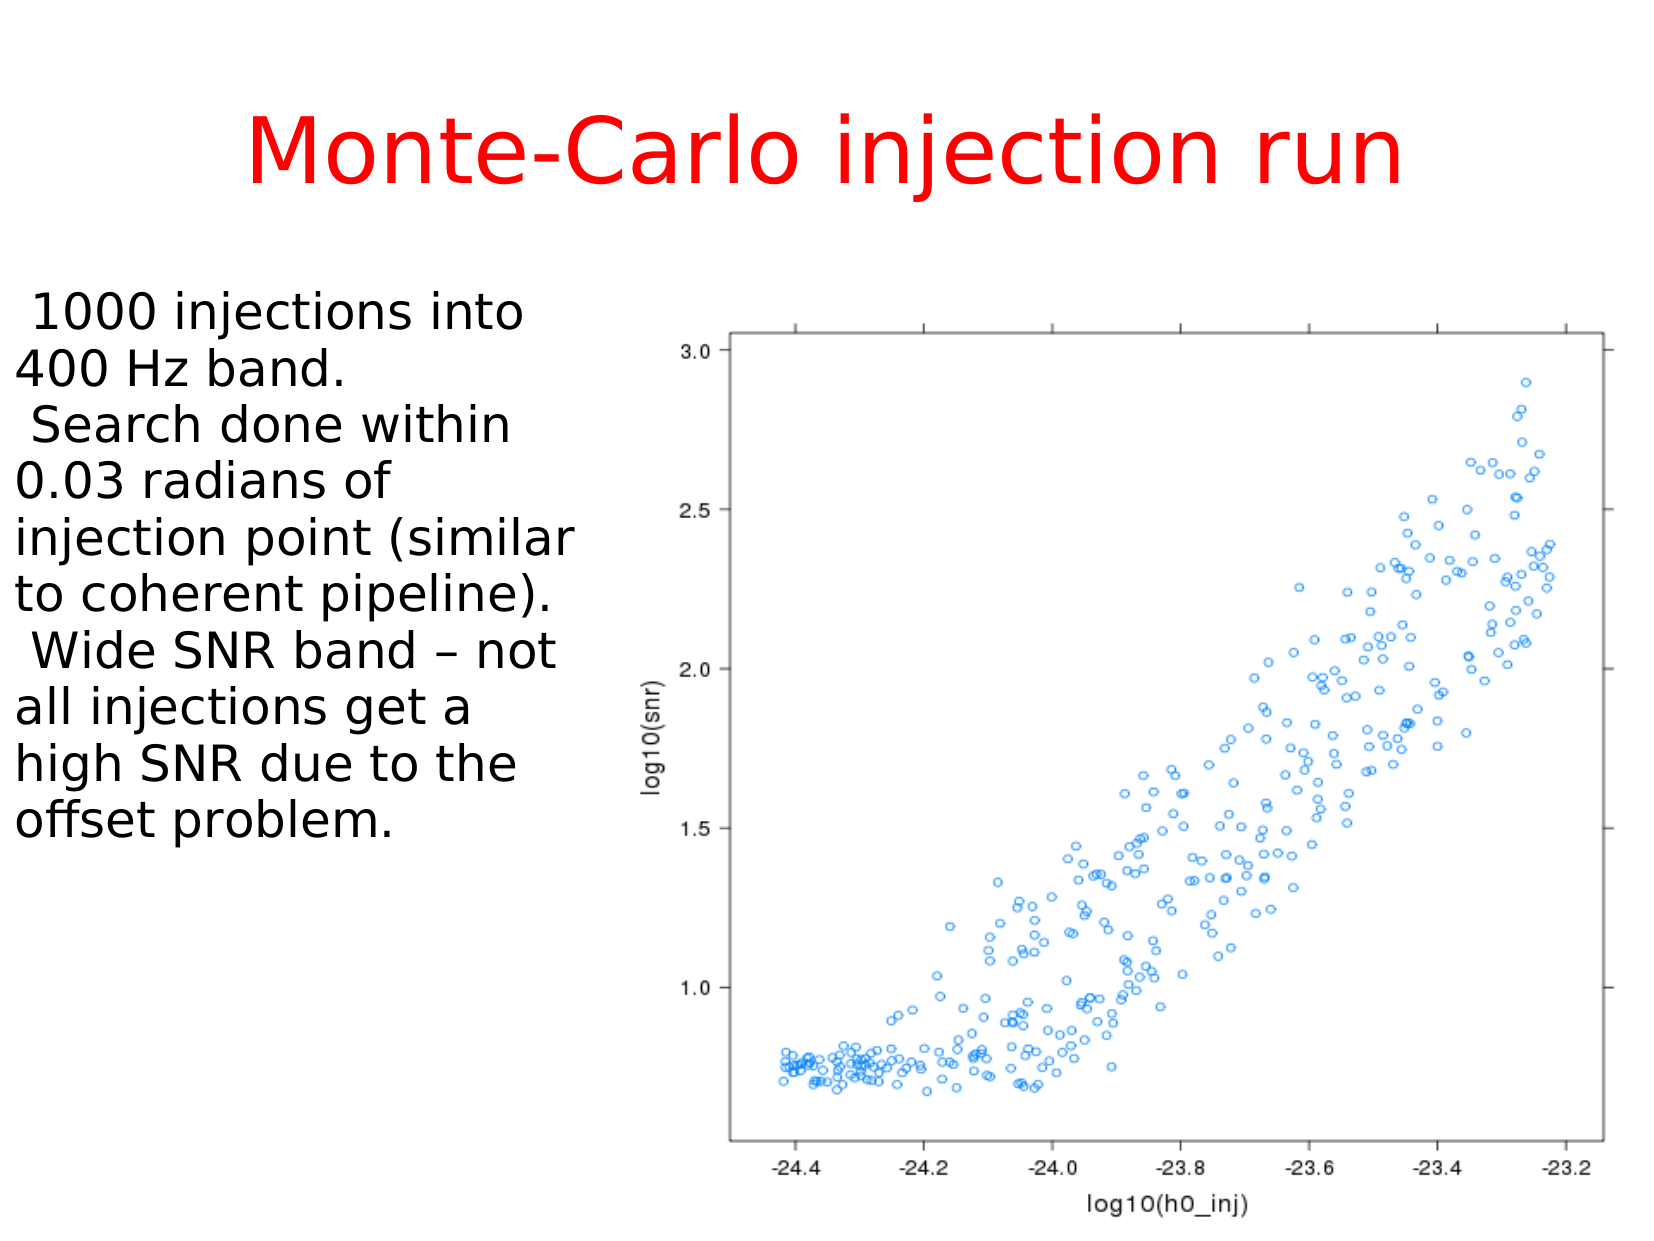

# Monte-Carlo injection run
 1000 injections into 400 Hz band.
 Search done within 0.03 radians of injection point (similar to coherent pipeline).
 Wide SNR band – not all injections get a high SNR due to the offset problem.